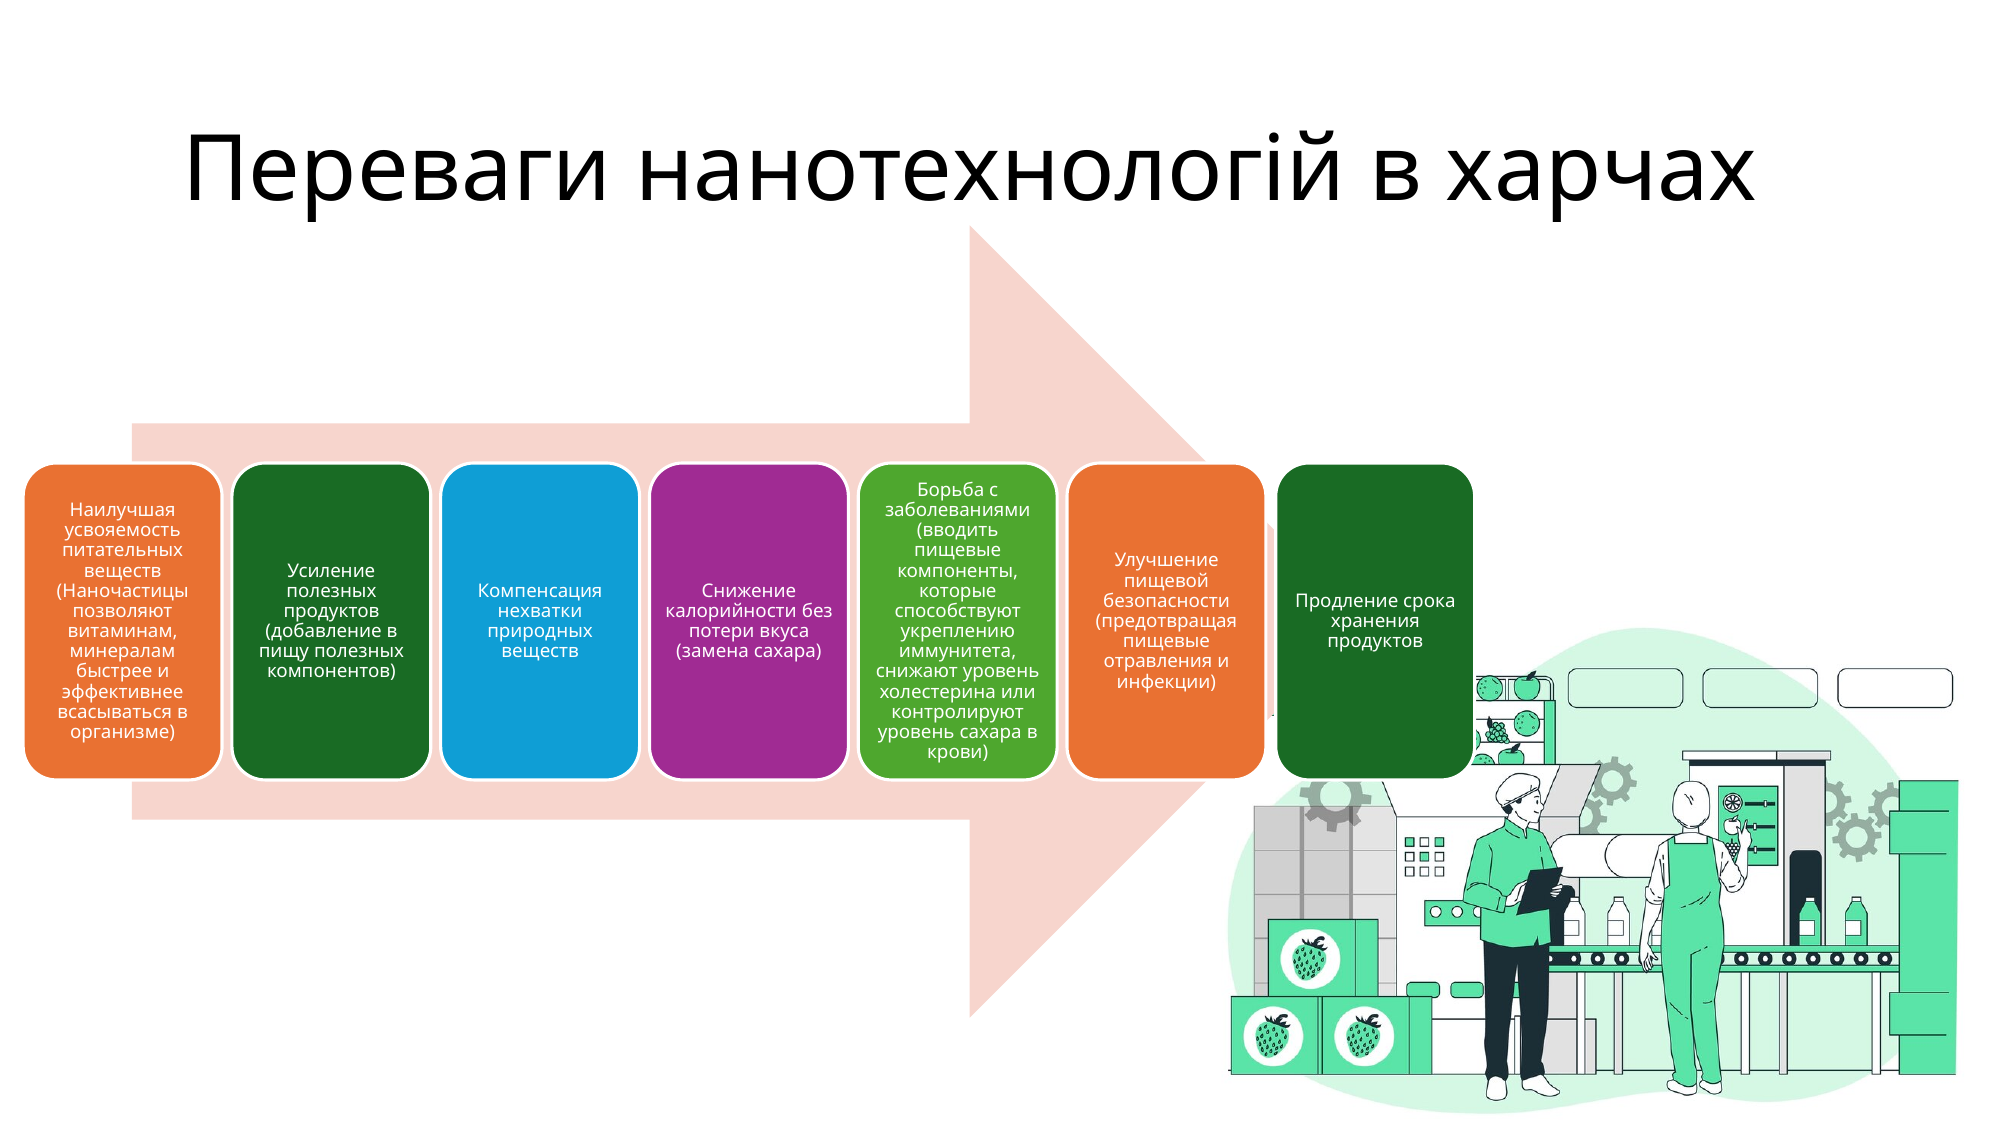

# Переваги нанотехнологій в харчах
Наилучшая усвояемость питательных веществ (Наночастицы позволяют витаминам, минералам быстрее и эффективнее всасываться в организме)
Усиление полезных продуктов (добавление в пищу полезных компонентов)
Компенсация нехватки природных веществ
Снижение калорийности без потери вкуса (замена сахара)
Борьба с заболеваниями (вводить пищевые компоненты, которые способствуют укреплению иммунитета, снижают уровень холестерина или контролируют уровень сахара в крови)
Улучшение пищевой безопасности (предотвращая пищевые отравления и инфекции)
Продление срока хранения продуктов